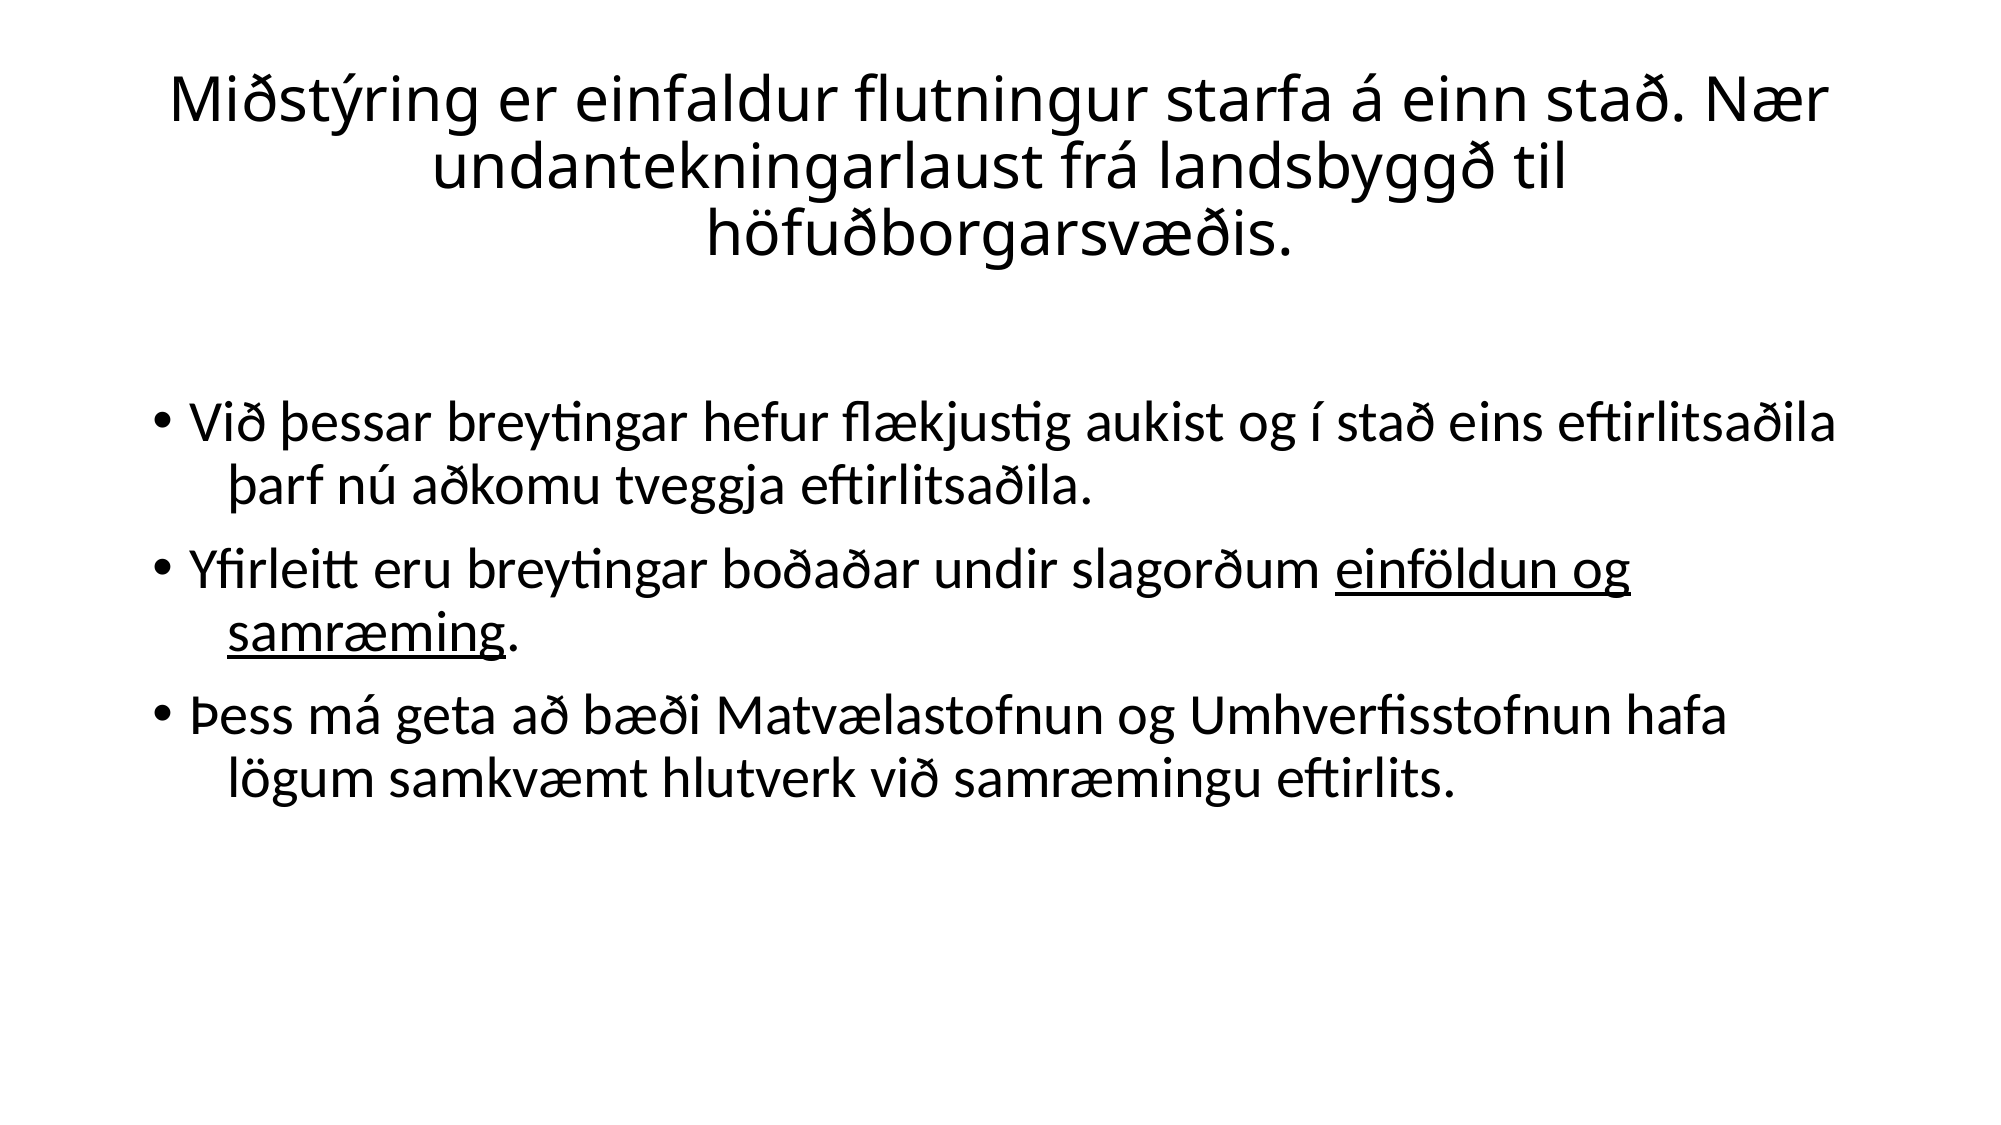

# Miðstýring er einfaldur flutningur starfa á einn stað. Nær undantekningarlaust frá landsbyggð til höfuðborgarsvæðis.
Við þessar breytingar hefur flækjustig aukist og í stað eins eftirlitsaðila þarf nú aðkomu tveggja eftirlitsaðila.
Yfirleitt eru breytingar boðaðar undir slagorðum einföldun og samræming.
Þess má geta að bæði Matvælastofnun og Umhverfisstofnun hafa lögum samkvæmt hlutverk við samræmingu eftirlits.